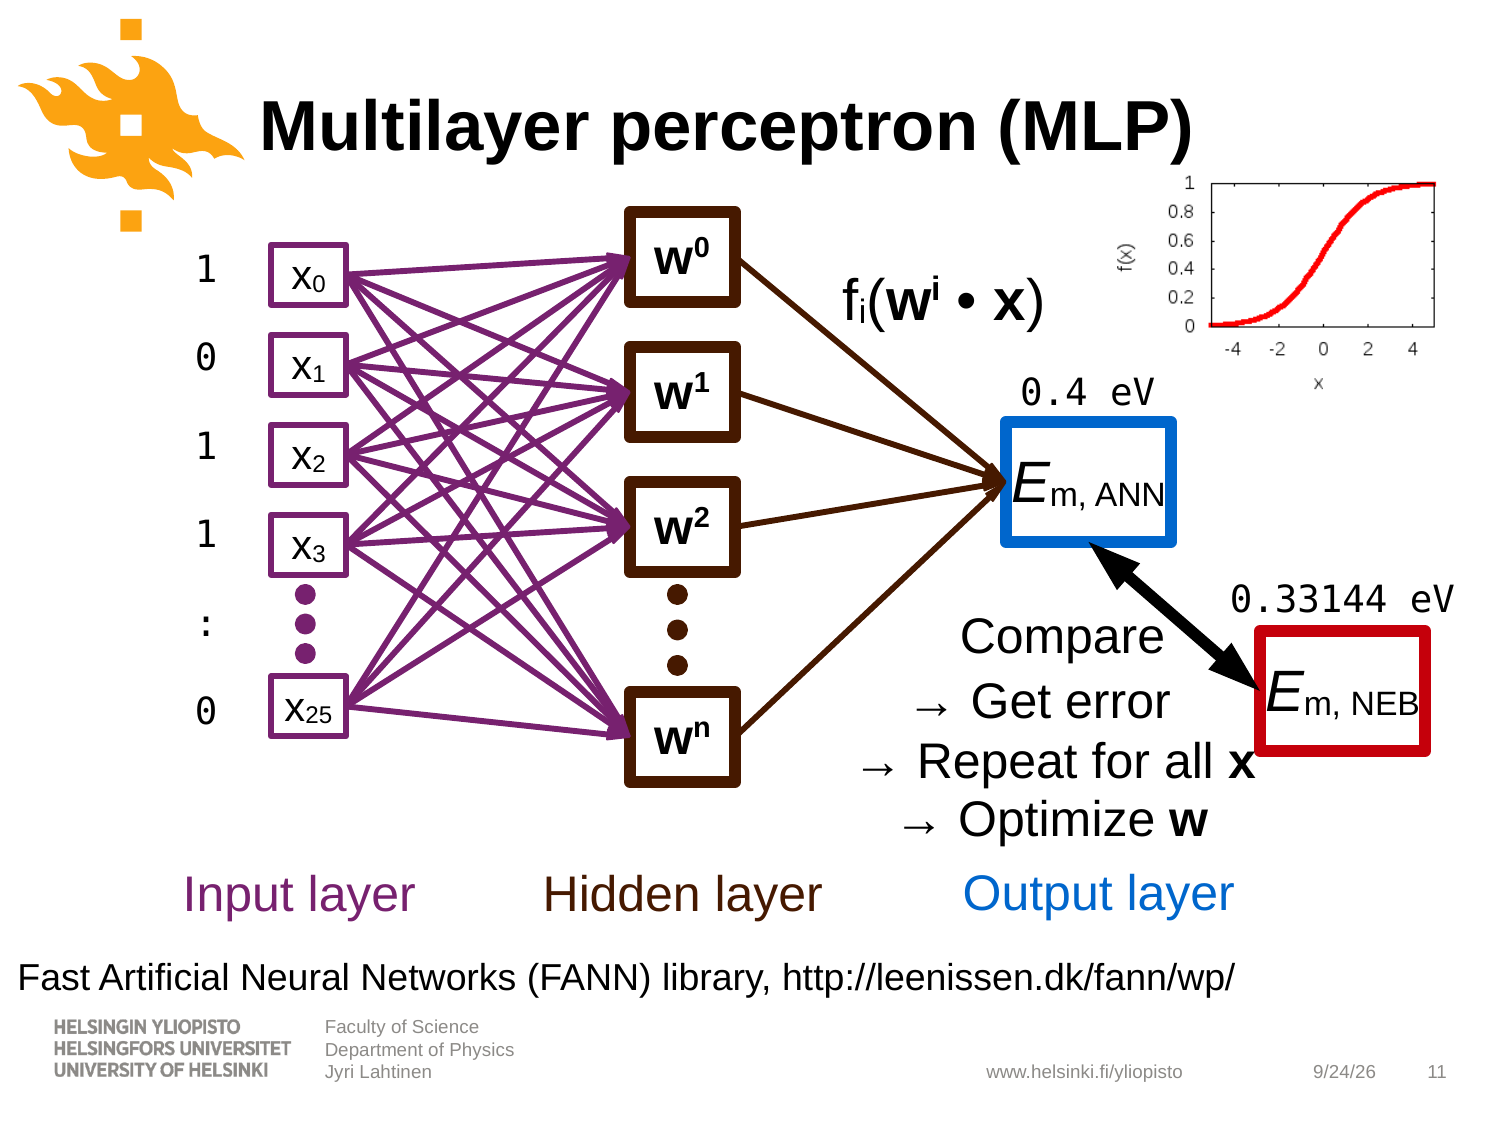

# Multilayer perceptron (MLP)
w0
1
0
1
1
:
0
x0
fi(wi • x)
x1
w1
0.4 eV
Em, ANN
x2
w2
x3
0.33144 eV
Compare
Em, NEB
→ Get error
x25
wn
→ Repeat for all x
→ Optimize w
Output layer
Input layer
Hidden layer
Fast Artificial Neural Networks (FANN) library, http://leenissen.dk/fann/wp/
Faculty of Science
Department of Physics
Jyri Lahtinen